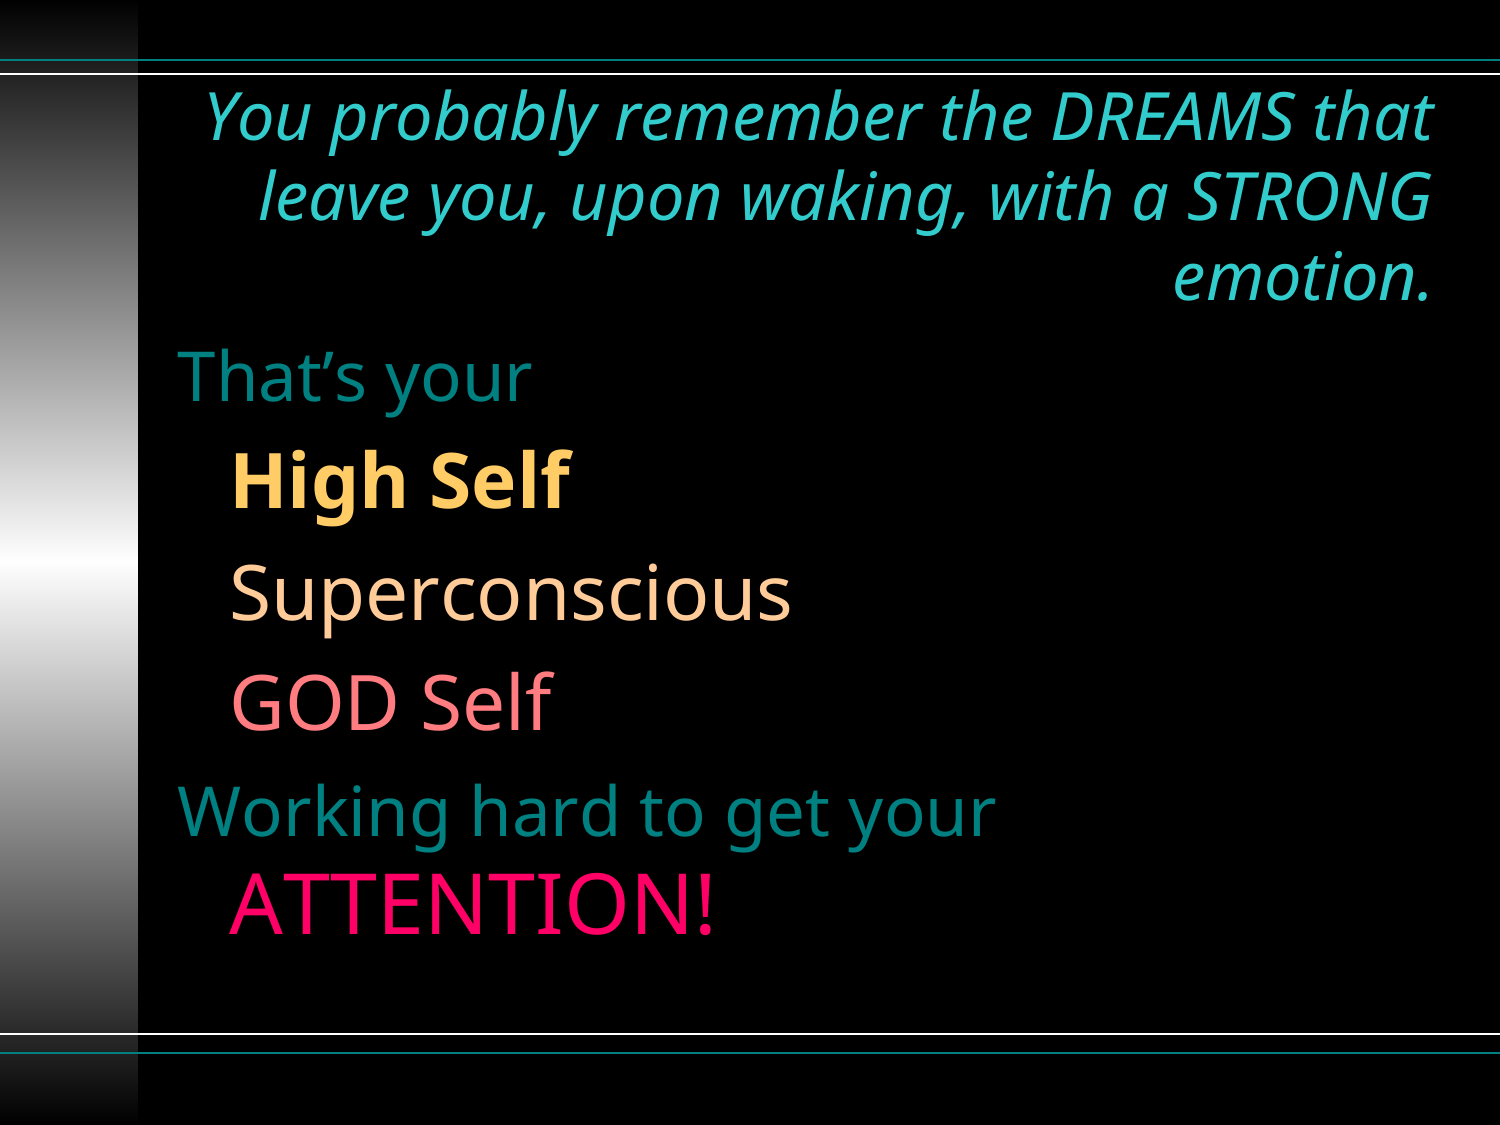

# You probably remember the DREAMS that leave you, upon waking, with a STRONG emotion.
That’s your
		High Self
			Superconscious
					GOD Self
Working hard to get your ATTENTION!